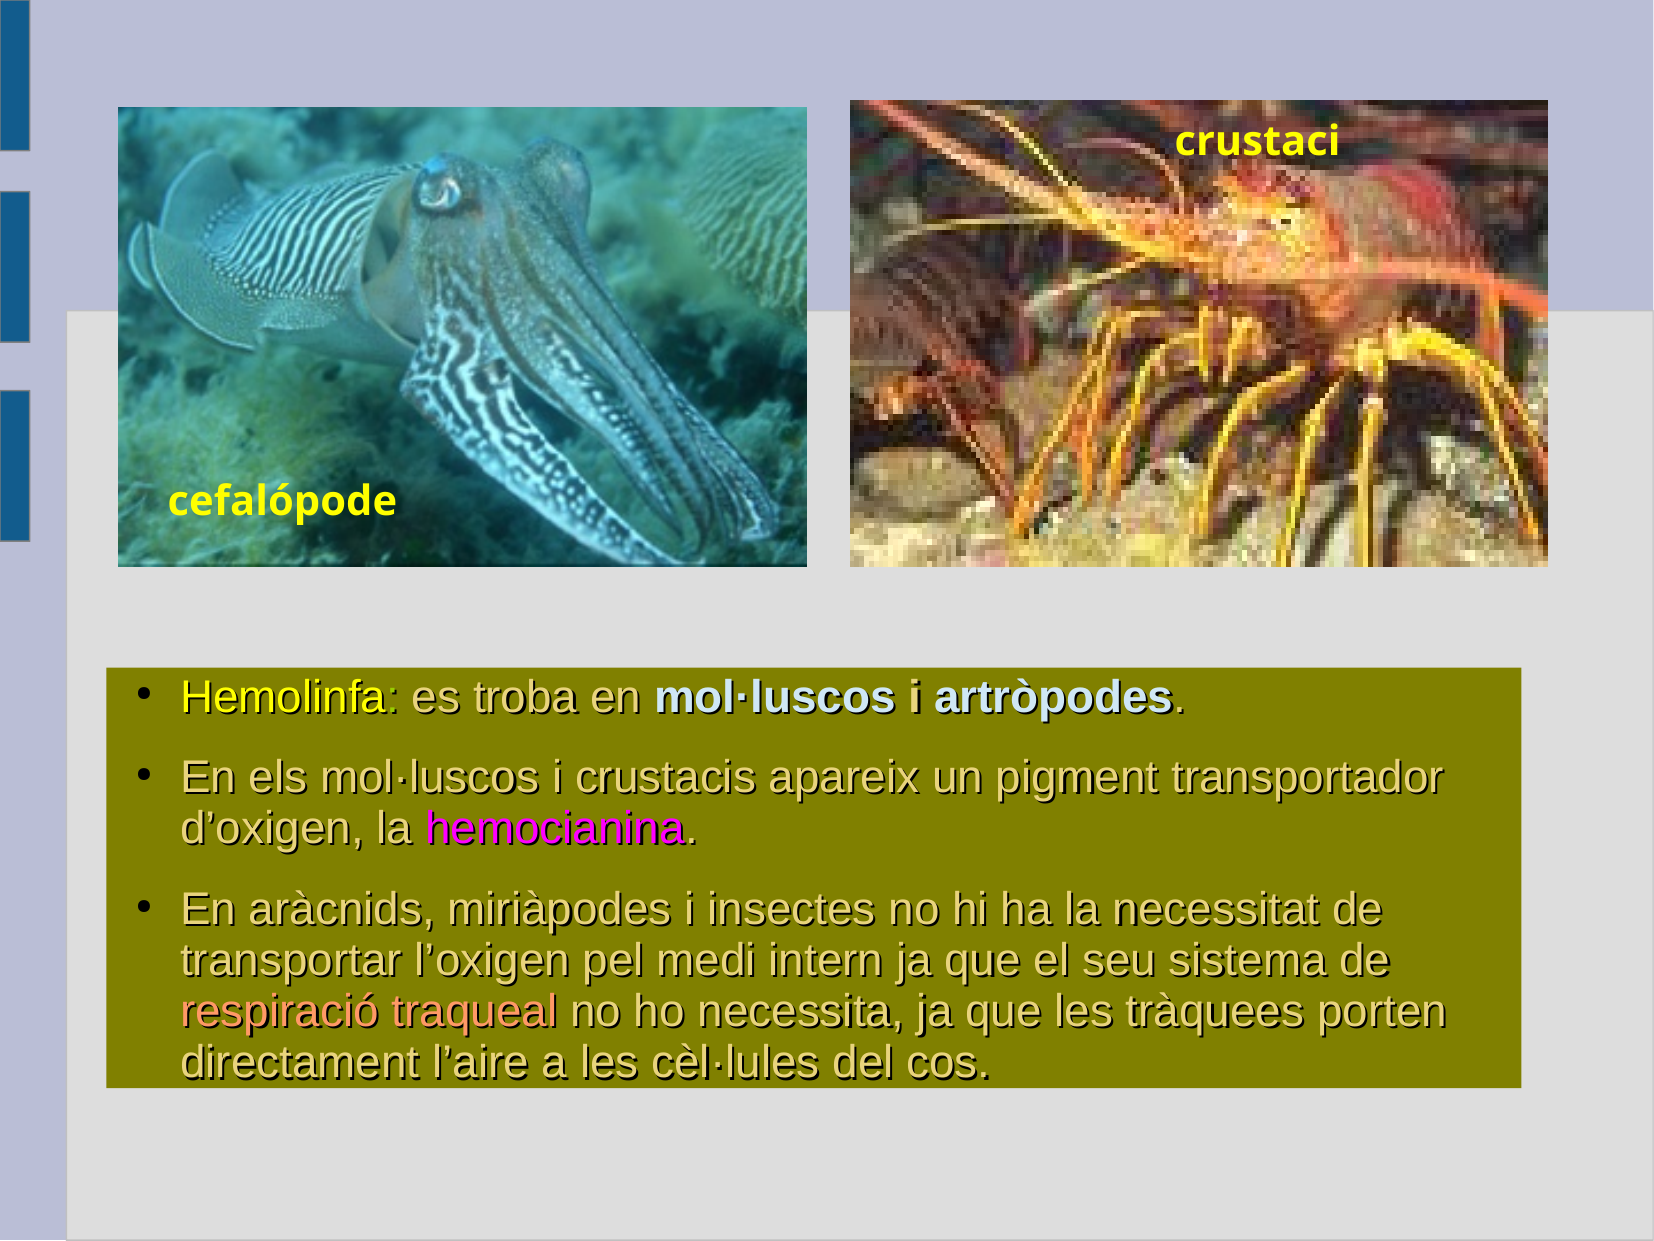

crustaci
cefalópode
# Hemolinfa: es troba en mol·luscos i artròpodes.
En els mol·luscos i crustacis apareix un pigment transportador d’oxigen, la hemocianina.
En aràcnids, miriàpodes i insectes no hi ha la necessitat de transportar l’oxigen pel medi intern ja que el seu sistema de respiració traqueal no ho necessita, ja que les tràquees porten directament l’aire a les cèl·lules del cos.